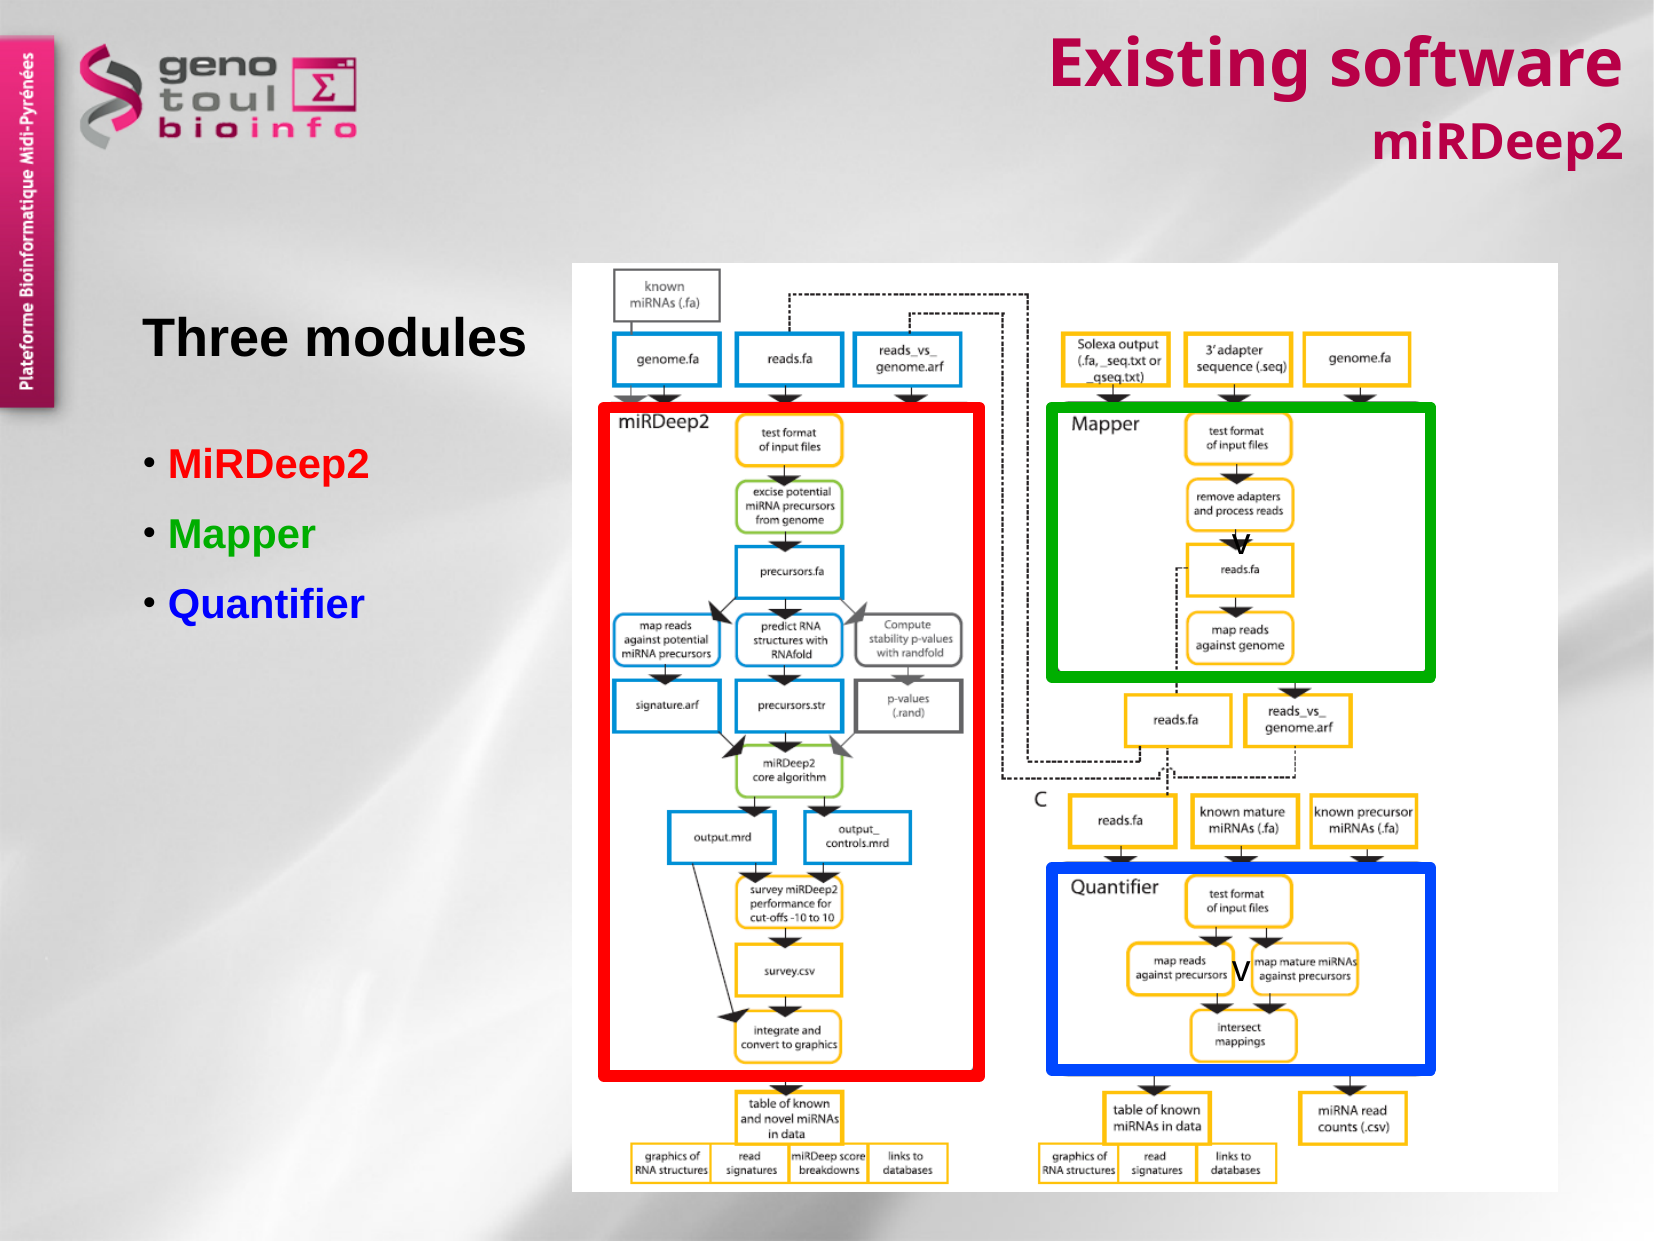

# Existing software miRDeep2
Three modules
 MiRDeep2
 Mapper
 Quantifier
v
v